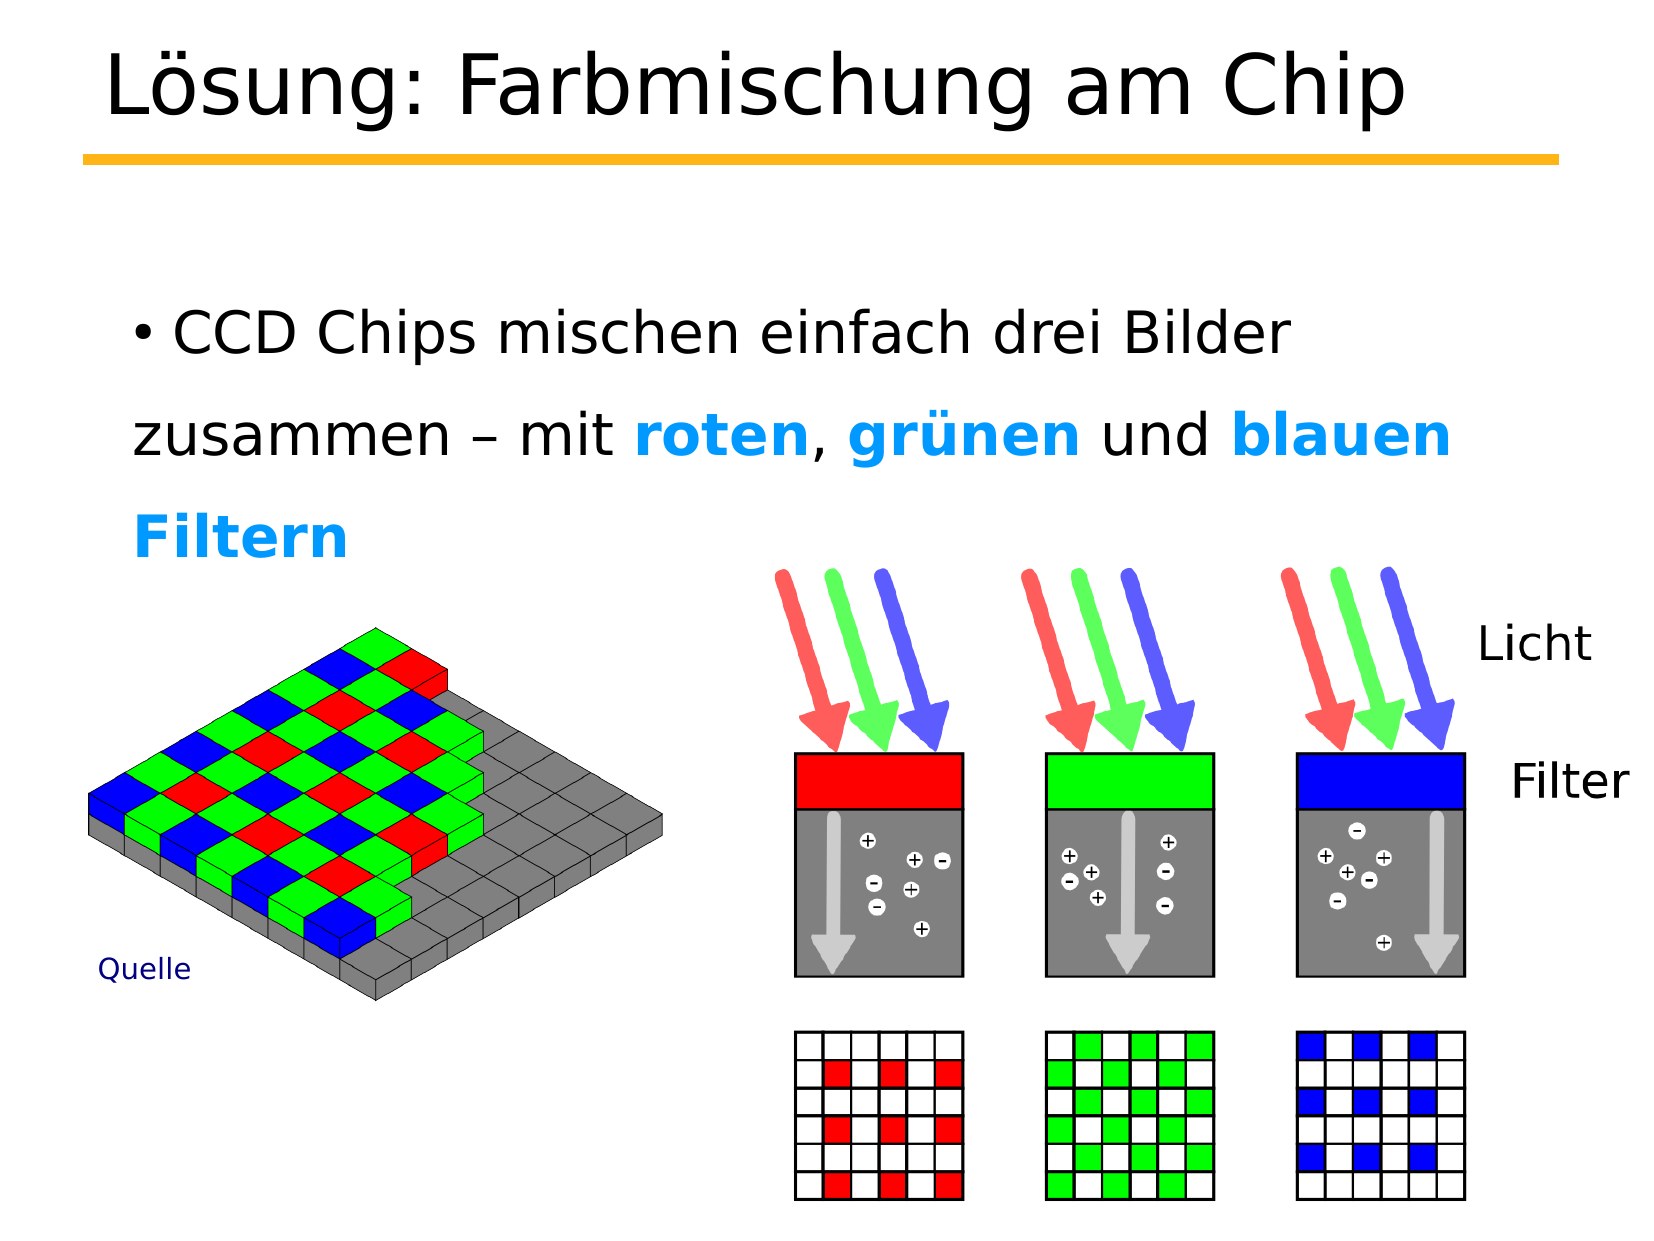

# Lösung: Farbmischung am Chip
 CCD Chips mischen einfach drei Bilder zusammen – mit roten, grünen und blauen Filtern
Quelle